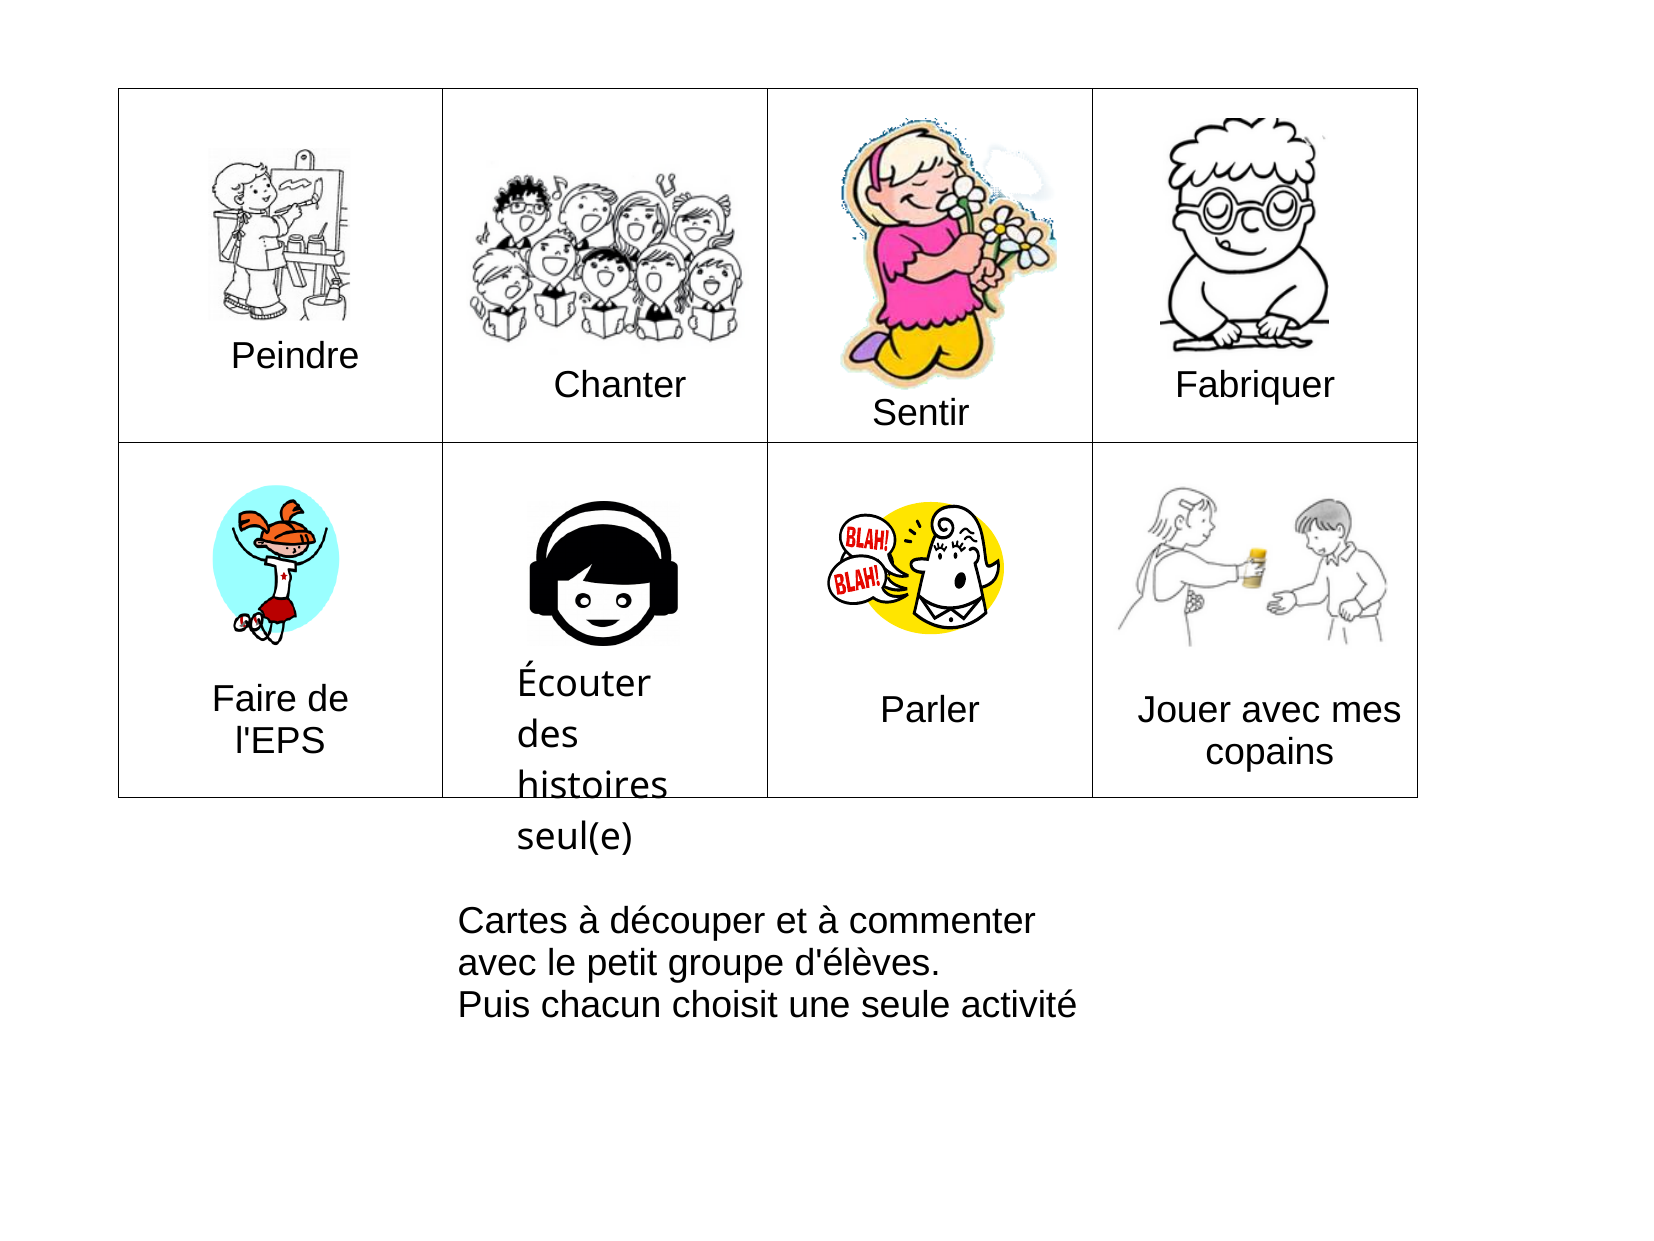

Peindre
Chanter
Fabriquer
Sentir
Écouter des histoires seul(e)
Faire de l'EPS
Parler
Jouer avec mes copains
Cartes à découper et à commenter avec le petit groupe d'élèves.
Puis chacun choisit une seule activité